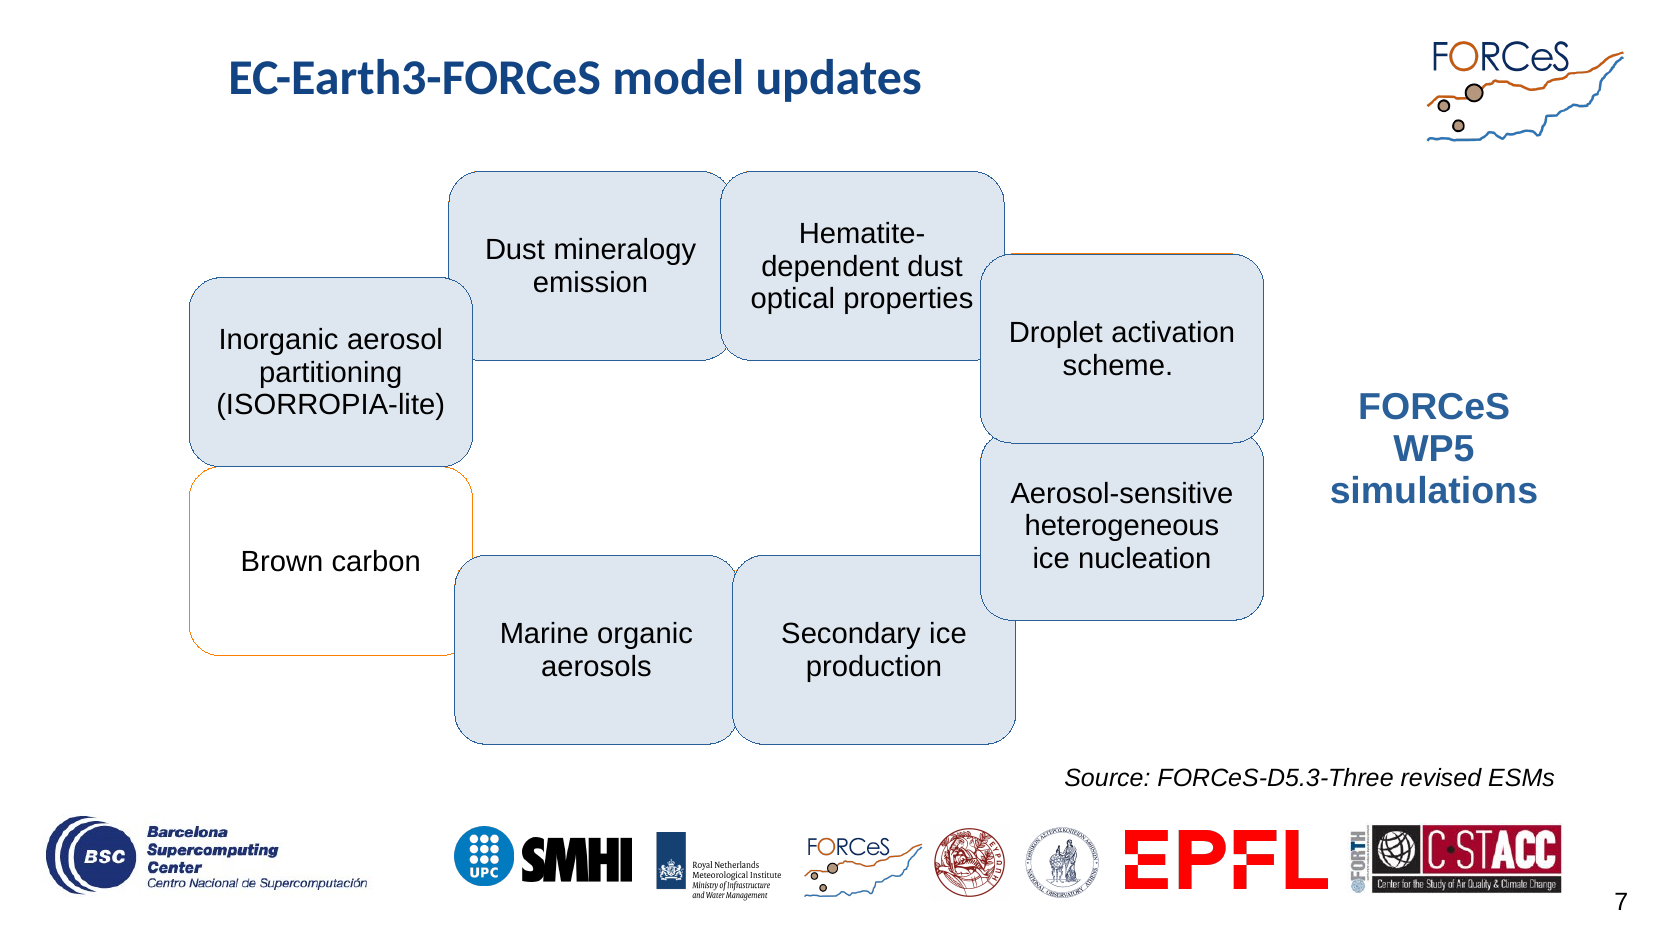

EC-Earth3-FORCeS model updates
Dust emission mineralogy
Dust mineralogy emission
Dust optical properties
Hematite-dependent dust optical properties
Droplet activation scheme.
Droplet activation scheme.
Inorganic aerosol partitioning (ISORROPIA-lite)
Inorganic aerosol partitioning (ISORROPIA-lite)
FORCeS
WP5
simulations
Aerosol-sensitive heterogeneous ice nucleation
Aerosol-sensitive heterogeneous ice nucleation
Brown carbon
Marine organic aerosols
Secondary ice production
Marine organic aerosols
Secondary ice production
Source: FORCeS-D5.3-Three revised ESMs